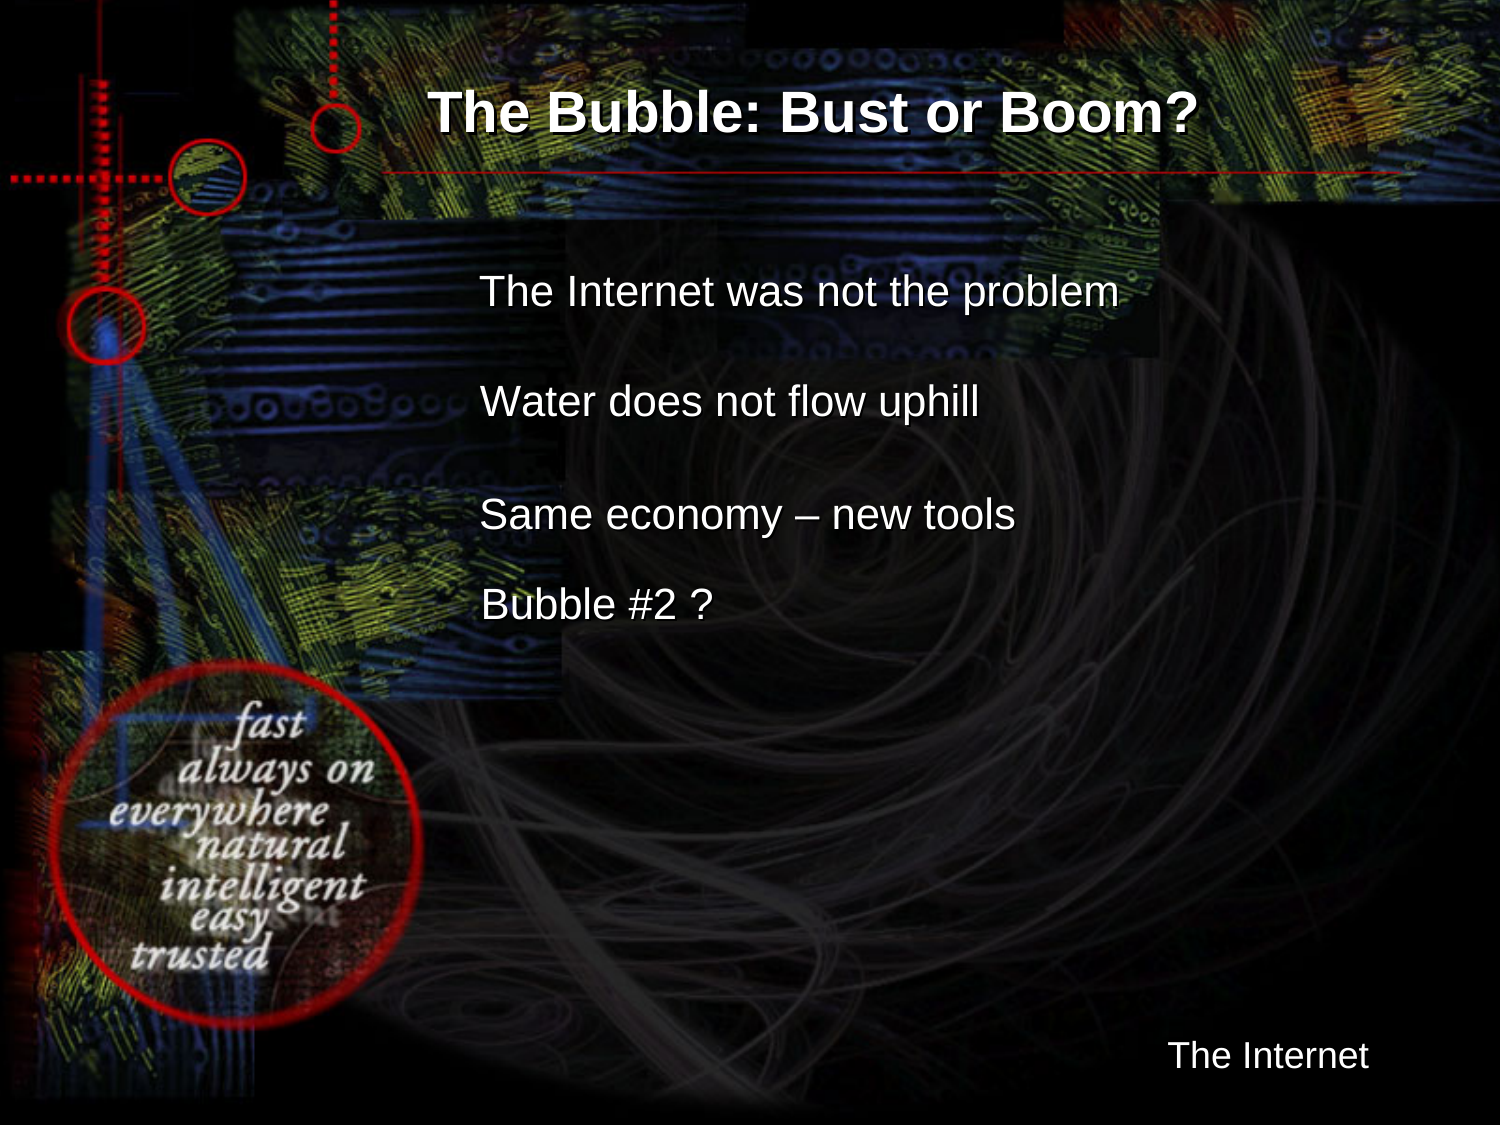

# The Bubble: Bust or Boom?
The Internet was not the problem
Water does not flow uphill
Same economy – new tools
Bubble #2 ?
The Internet